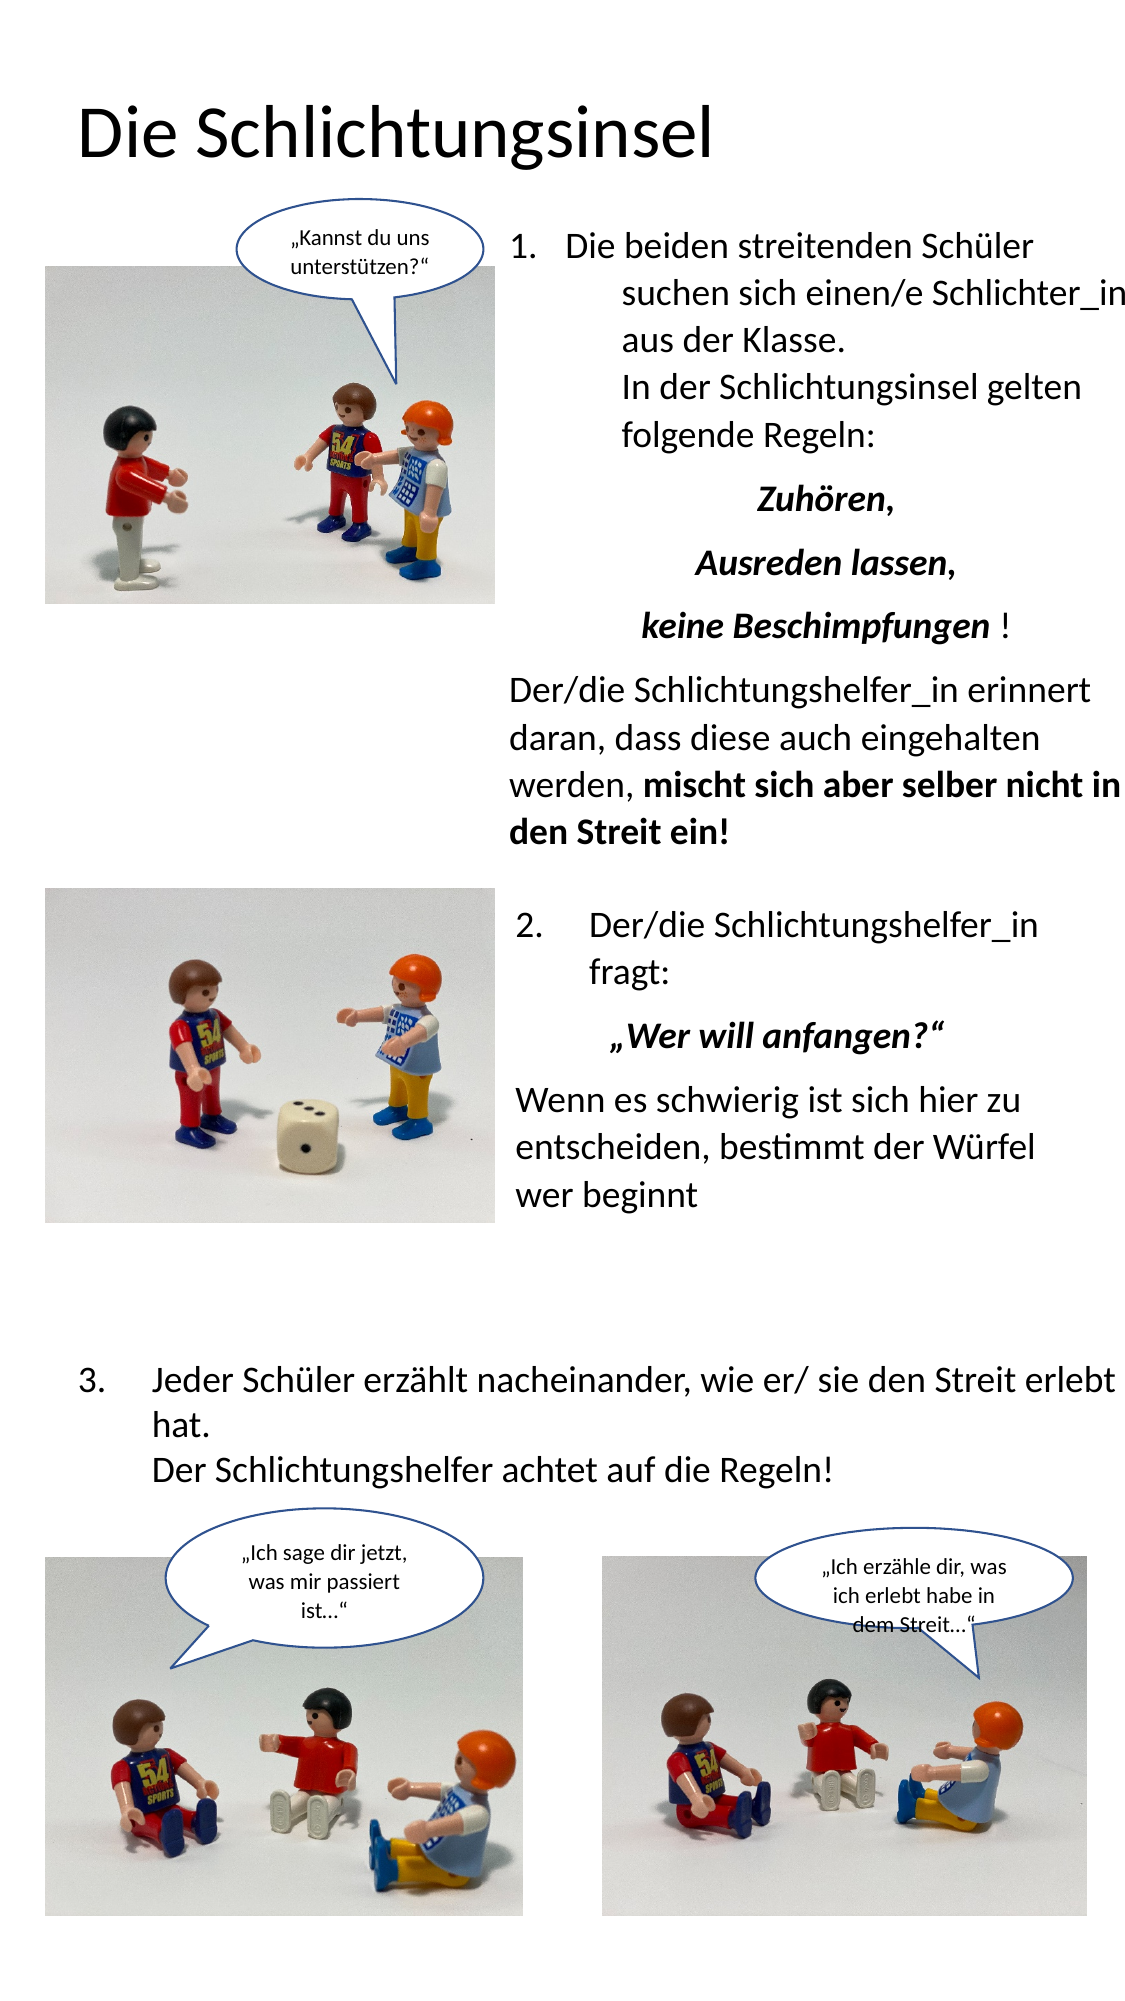

Die Schlichtungsinsel
„Kannst du uns unterstützen?“
Die beiden streitenden Schüler suchen sich einen/e Schlichter_in
aus der Klasse.
In der Schlichtungsinsel gelten folgende Regeln:
Zuhören,
Ausreden lassen,
keine Beschimpfungen !
Der/die Schlichtungshelfer_in erinnert daran, dass diese auch eingehalten werden, mischt sich aber selber nicht in den Streit ein!
2.	Der/die Schlichtungshelfer_in 	fragt:
„Wer will anfangen?“
Wenn es schwierig ist sich hier zu entscheiden, bestimmt der Würfel wer beginnt
3.	Jeder Schüler erzählt nacheinander, wie er/ sie den Streit erlebt 	hat.
	Der Schlichtungshelfer achtet auf die Regeln!
„Ich sage dir jetzt, was mir passiert ist…“
„Ich erzähle dir, was ich erlebt habe in dem Streit…“